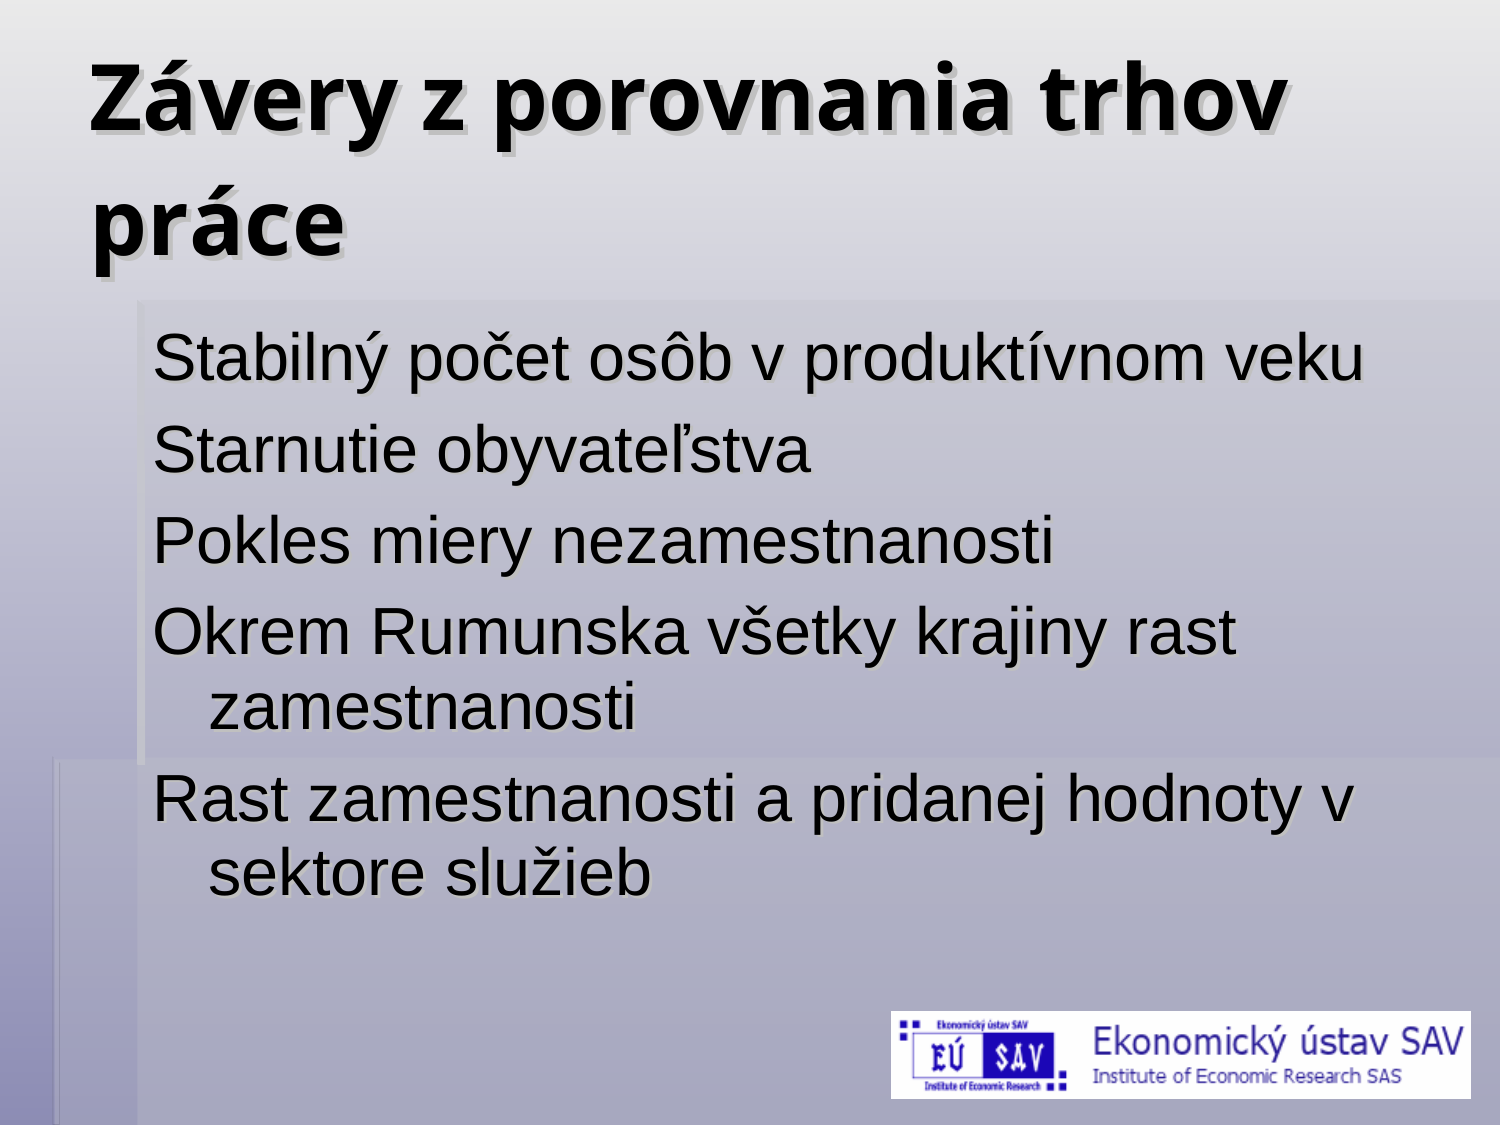

# Závery z porovnania trhov práce
Stabilný počet osôb v produktívnom veku
Starnutie obyvateľstva
Pokles miery nezamestnanosti
Okrem Rumunska všetky krajiny rast zamestnanosti
Rast zamestnanosti a pridanej hodnoty v sektore služieb